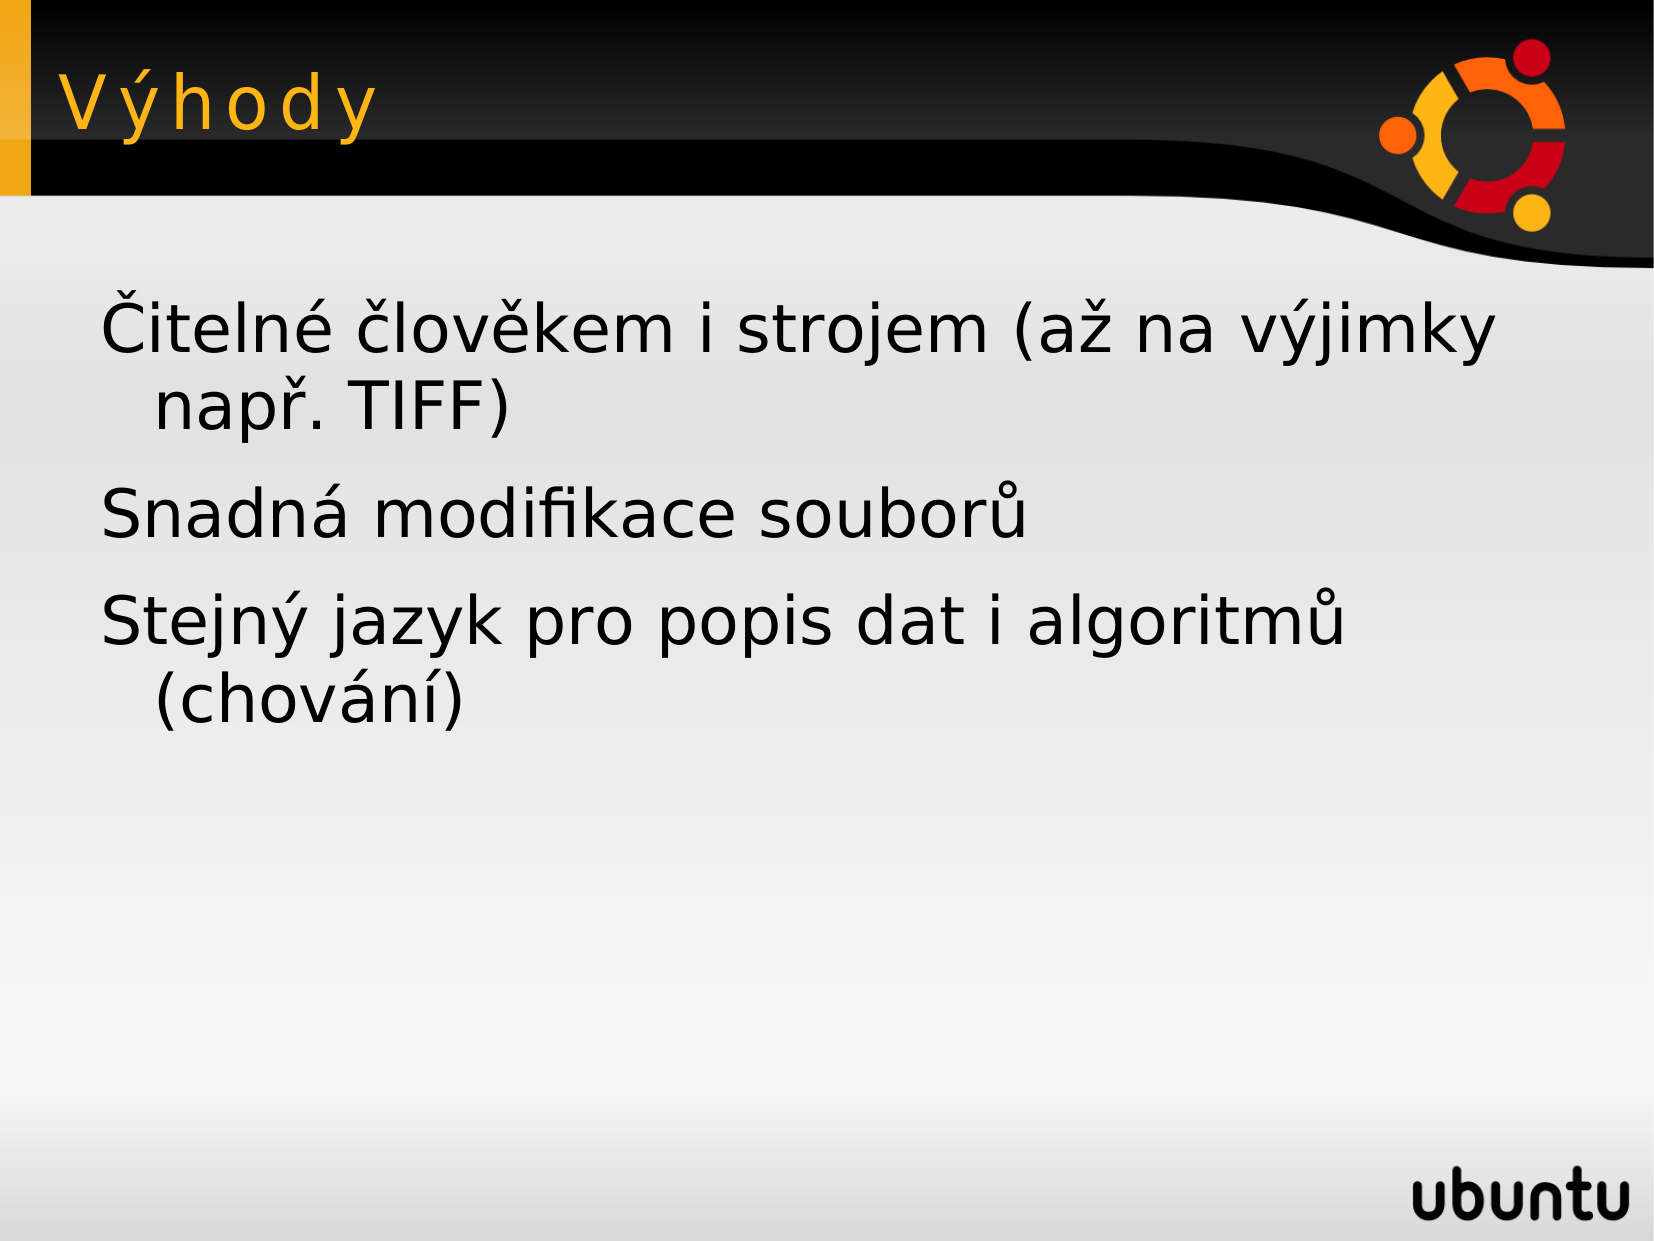

# Výhody
Čitelné člověkem i strojem (až na výjimky např. TIFF)
Snadná modifikace souborů
Stejný jazyk pro popis dat i algoritmů (chování)